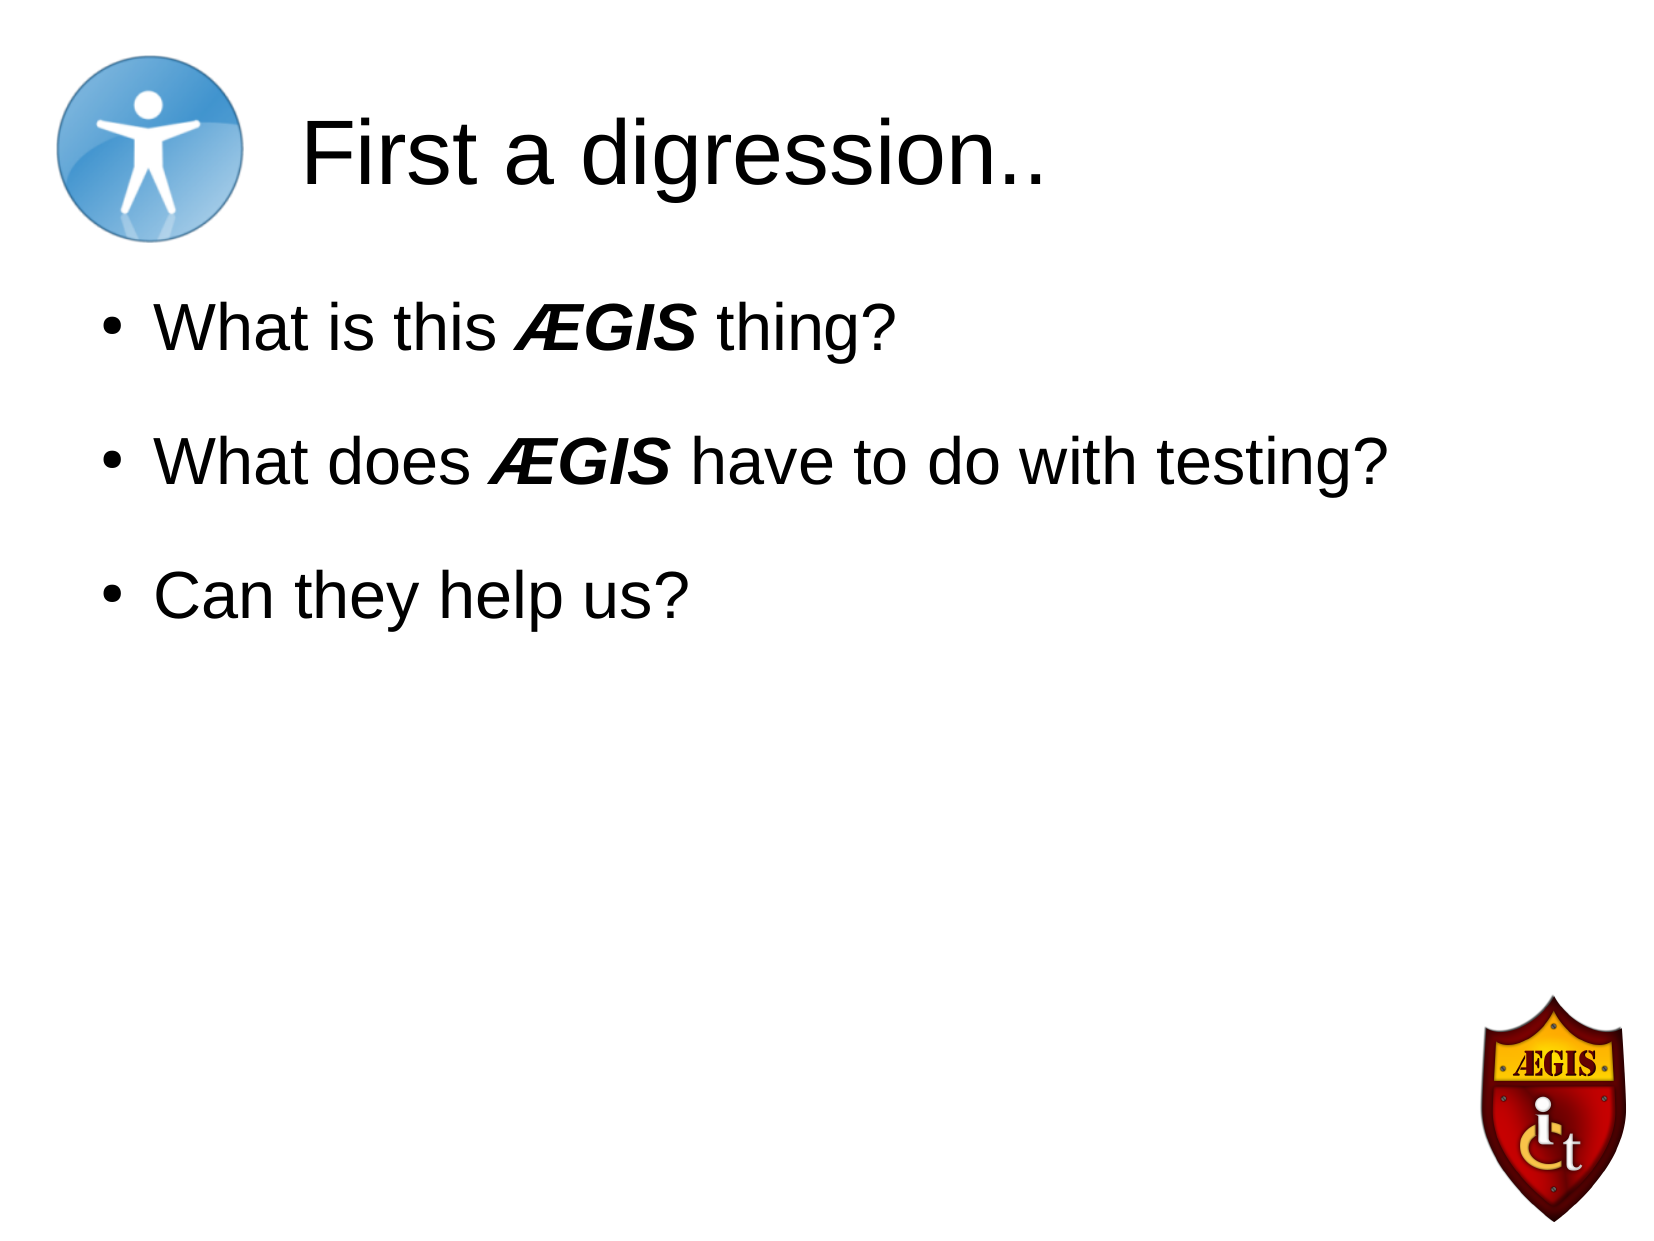

# First a digression..
What is this ÆGIS thing?
What does ÆGIS have to do with testing?
Can they help us?